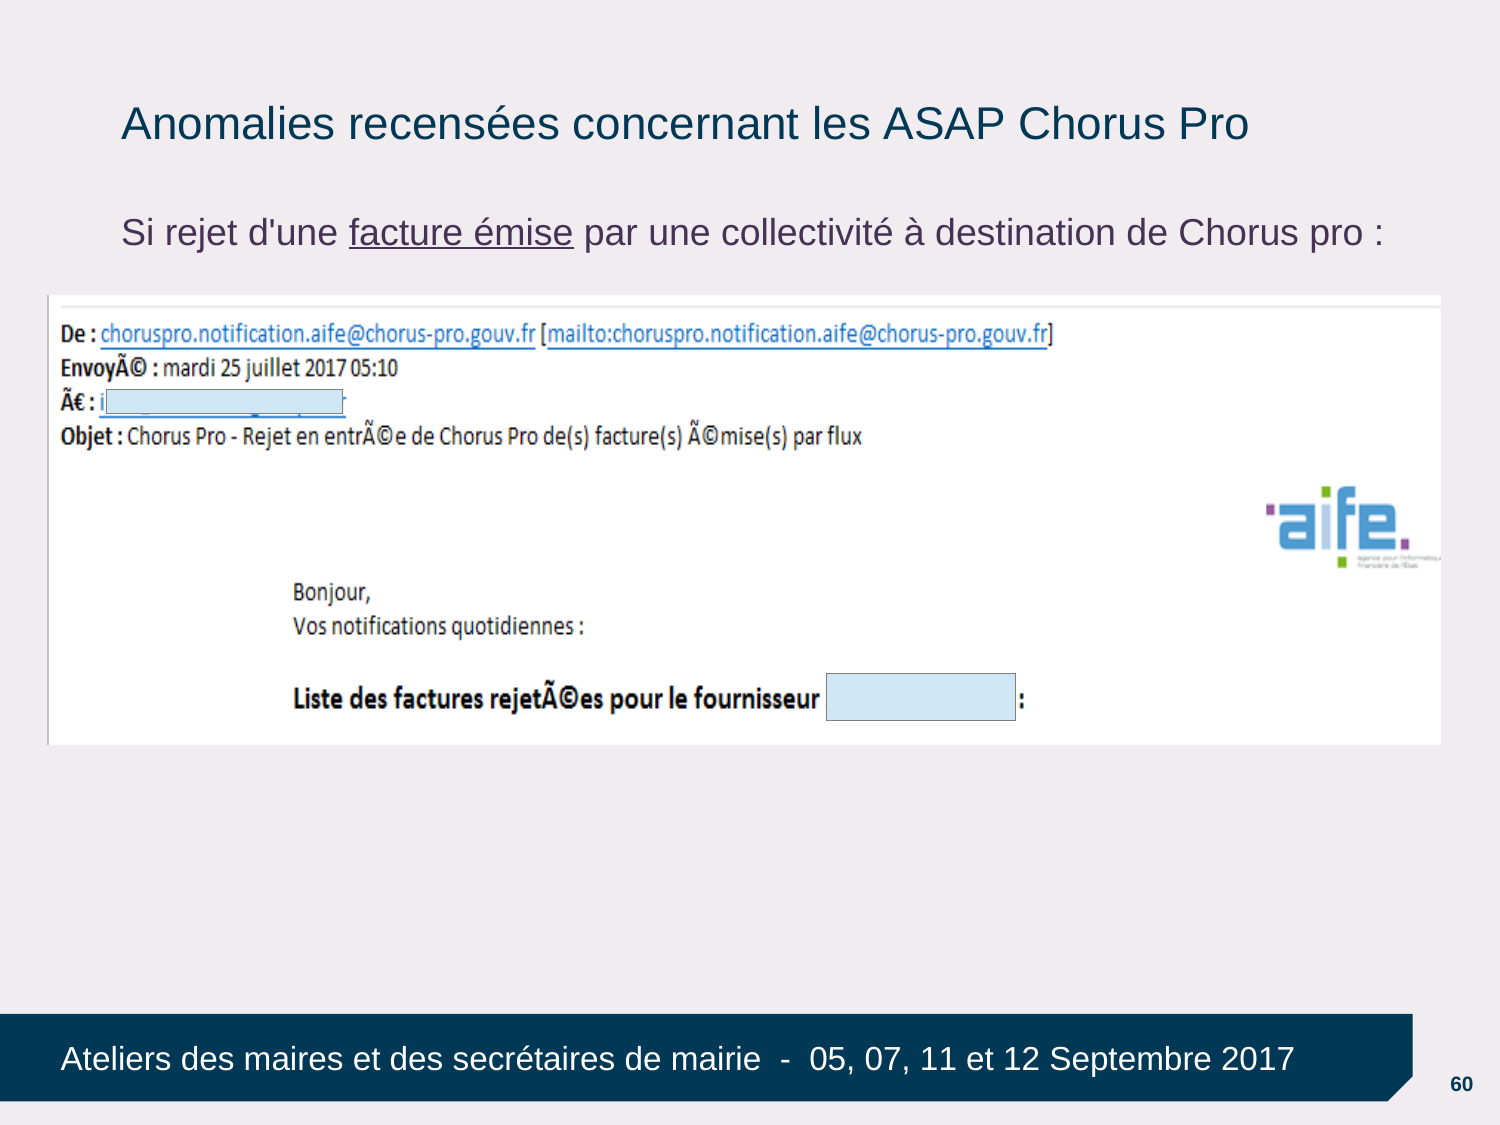

# Anomalies recensées concernant les ASAP Chorus Pro
Si rejet d'une facture émise par une collectivité à destination de Chorus pro :